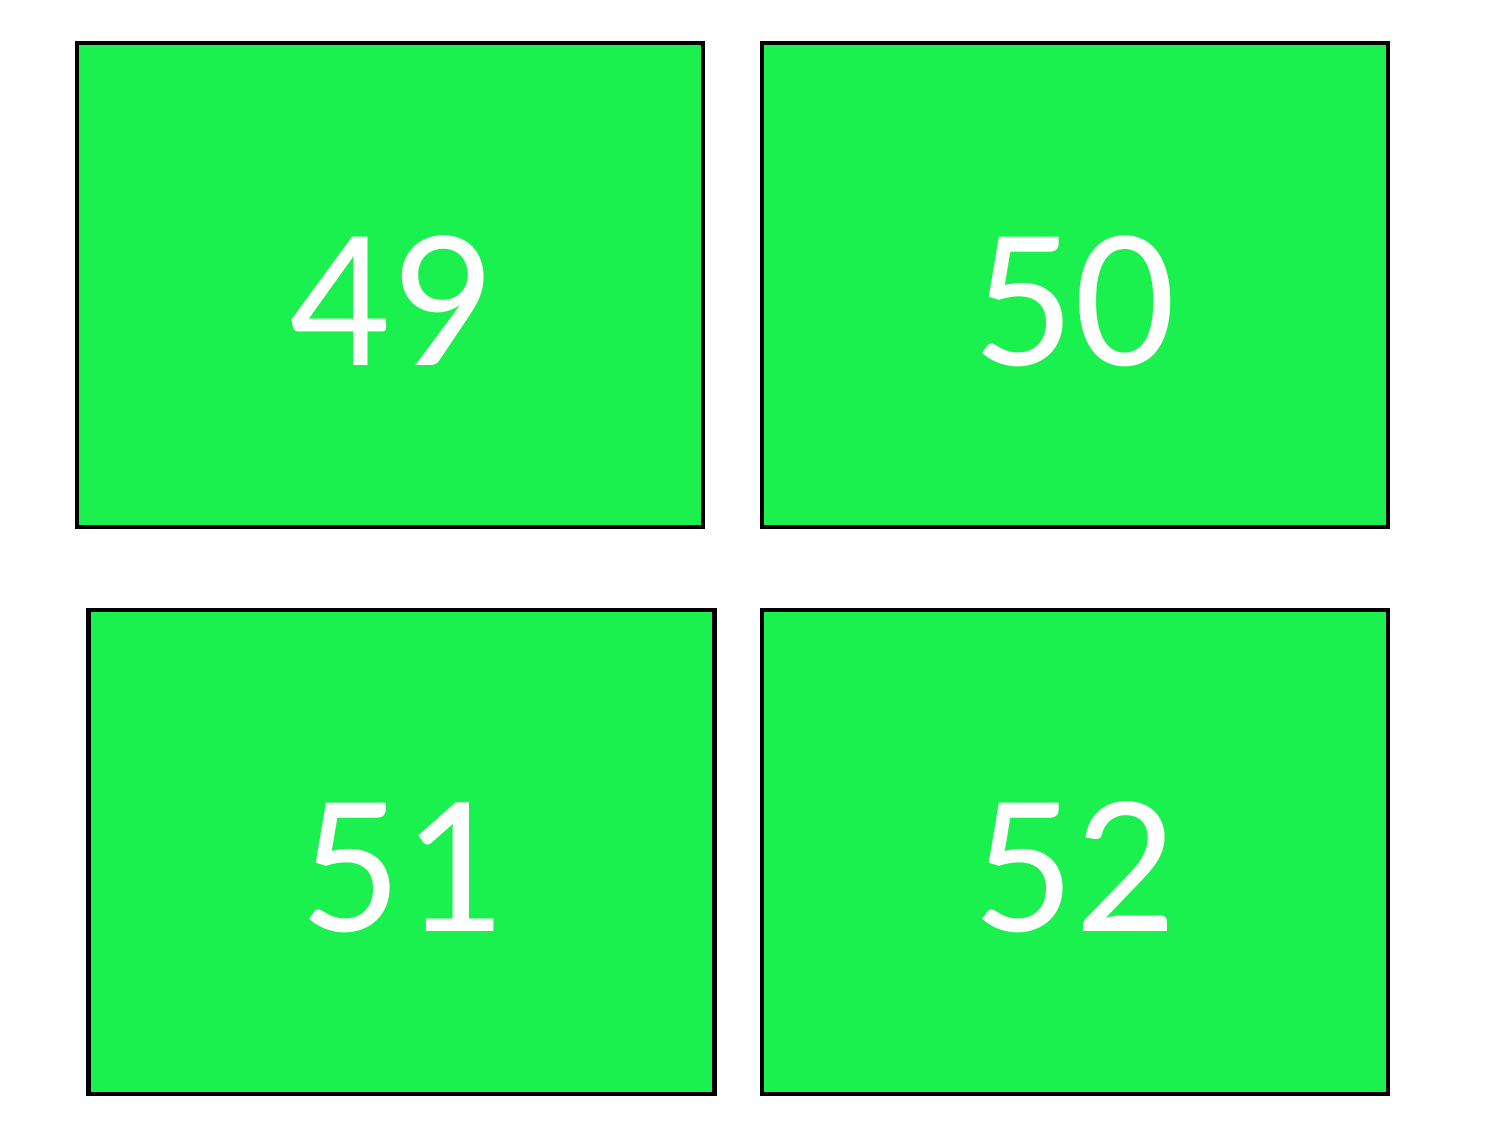

Jakou vlastnost mají fyzikální veličiny?
49
Vyjmenuj alespoň tři příklady fyzikálních veličin.
50
Jak se nazývá základní jednotka délky?
51
Jaké druhy délkových měřidel znáš?
52